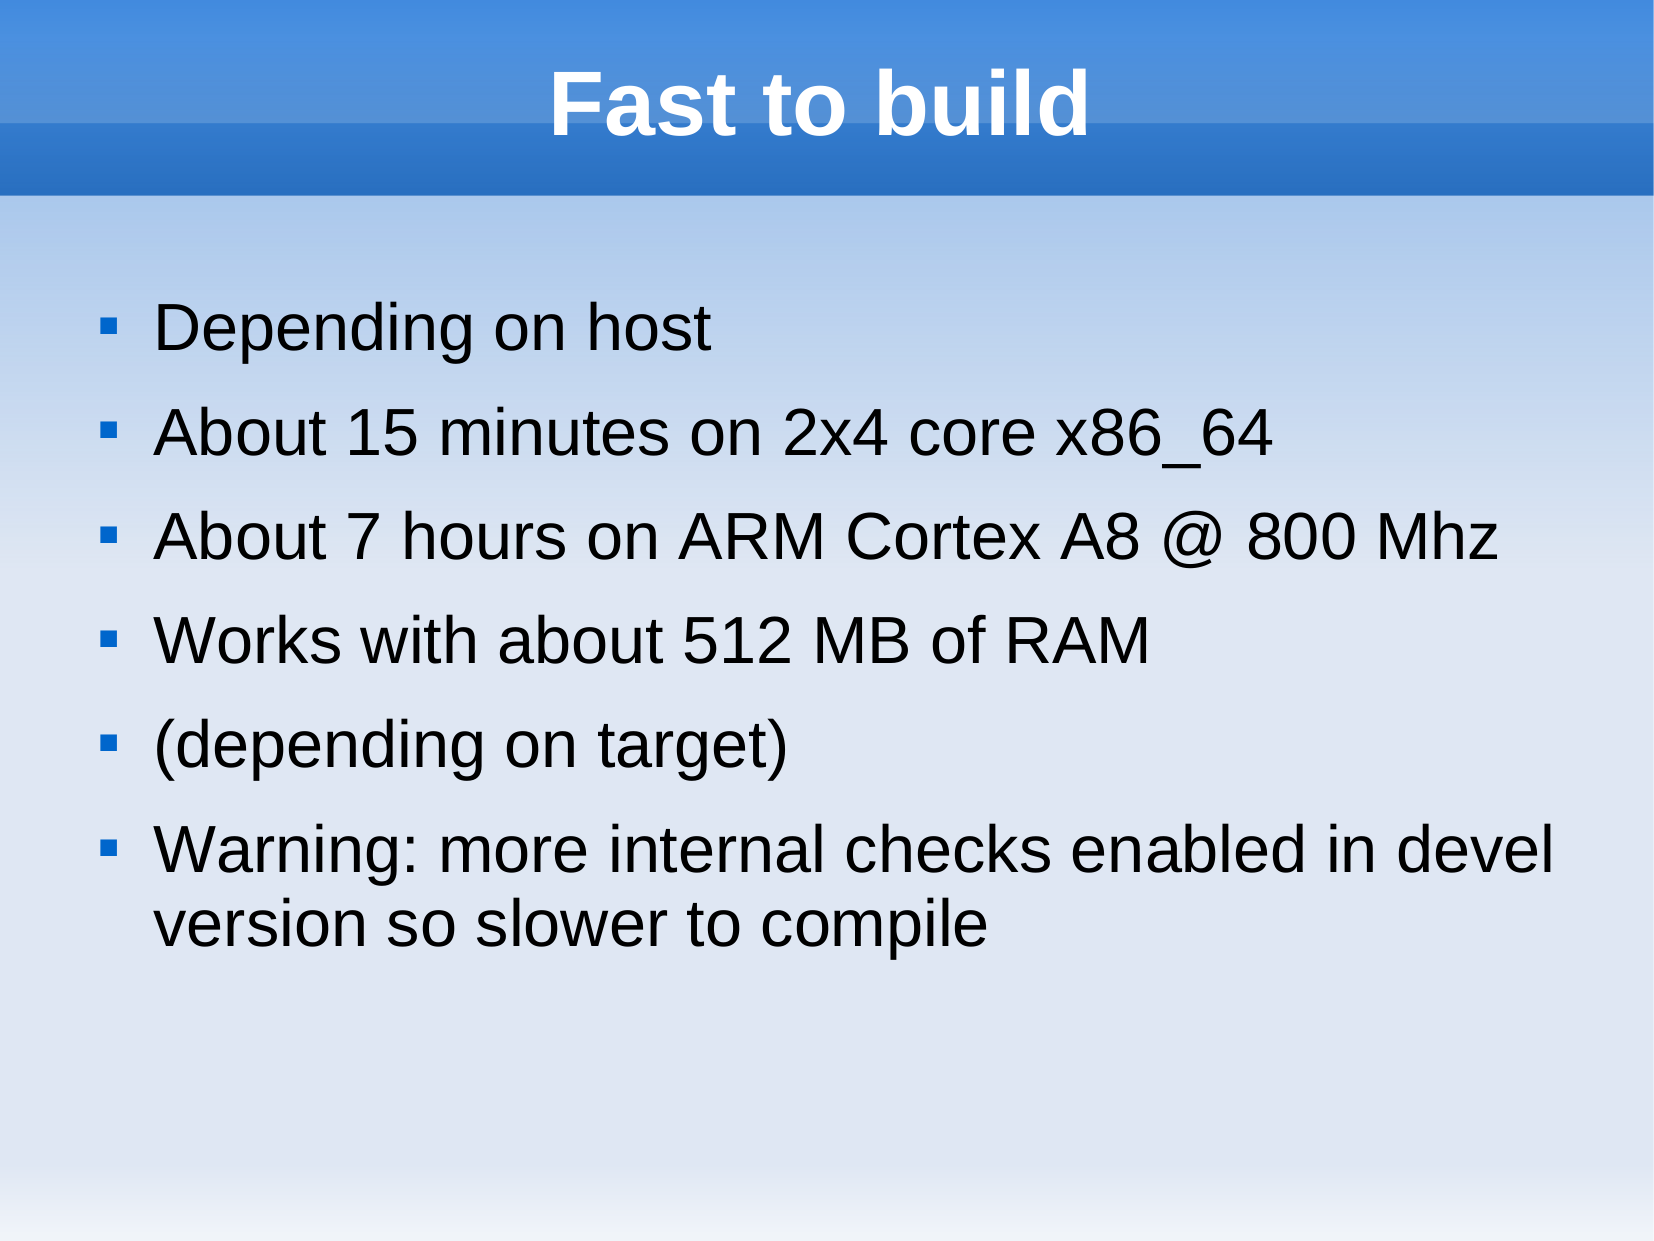

# Fast to build
Depending on host
About 15 minutes on 2x4 core x86_64
About 7 hours on ARM Cortex A8 @ 800 Mhz
Works with about 512 MB of RAM
(depending on target)
Warning: more internal checks enabled in devel version so slower to compile